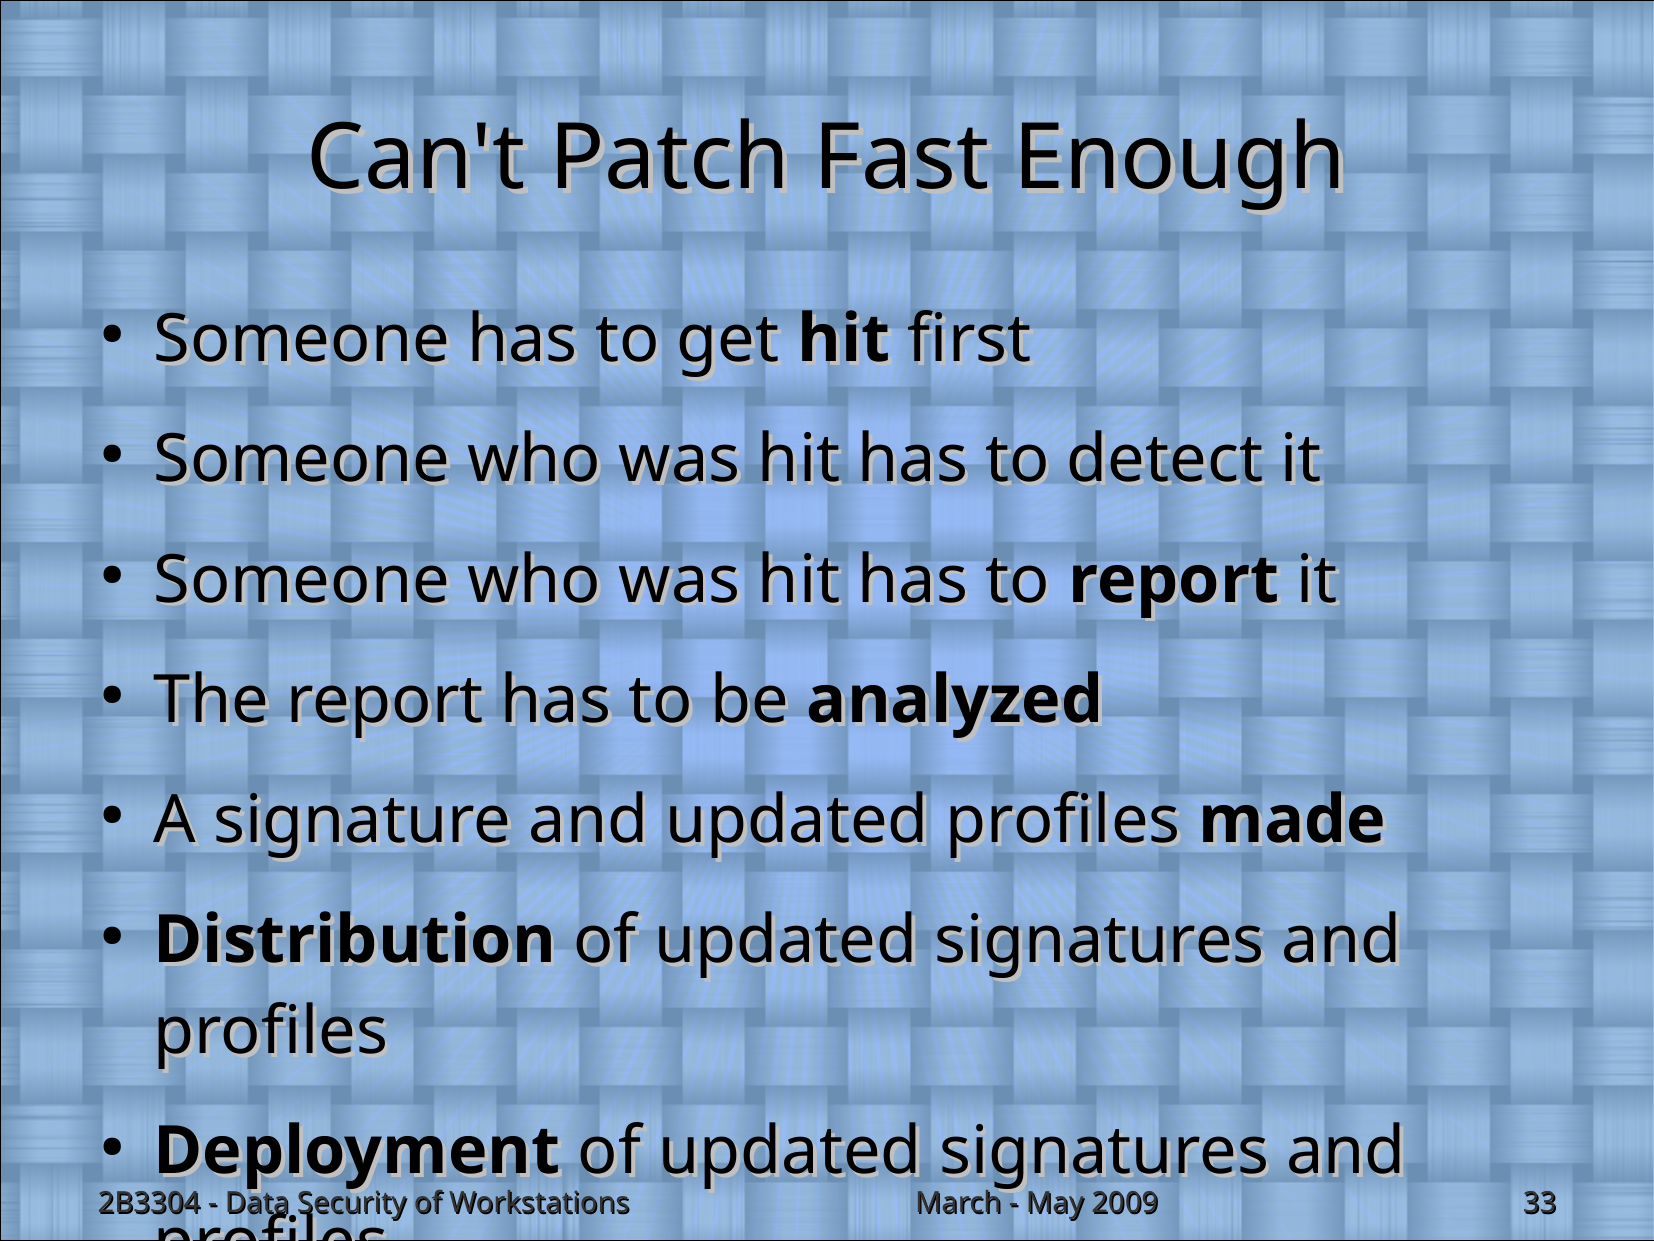

# Can't Patch Fast Enough
Someone has to get hit first
Someone who was hit has to detect it
Someone who was hit has to report it
The report has to be analyzed
A signature and updated profiles made
Distribution of updated signatures and profiles
Deployment of updated signatures and profiles